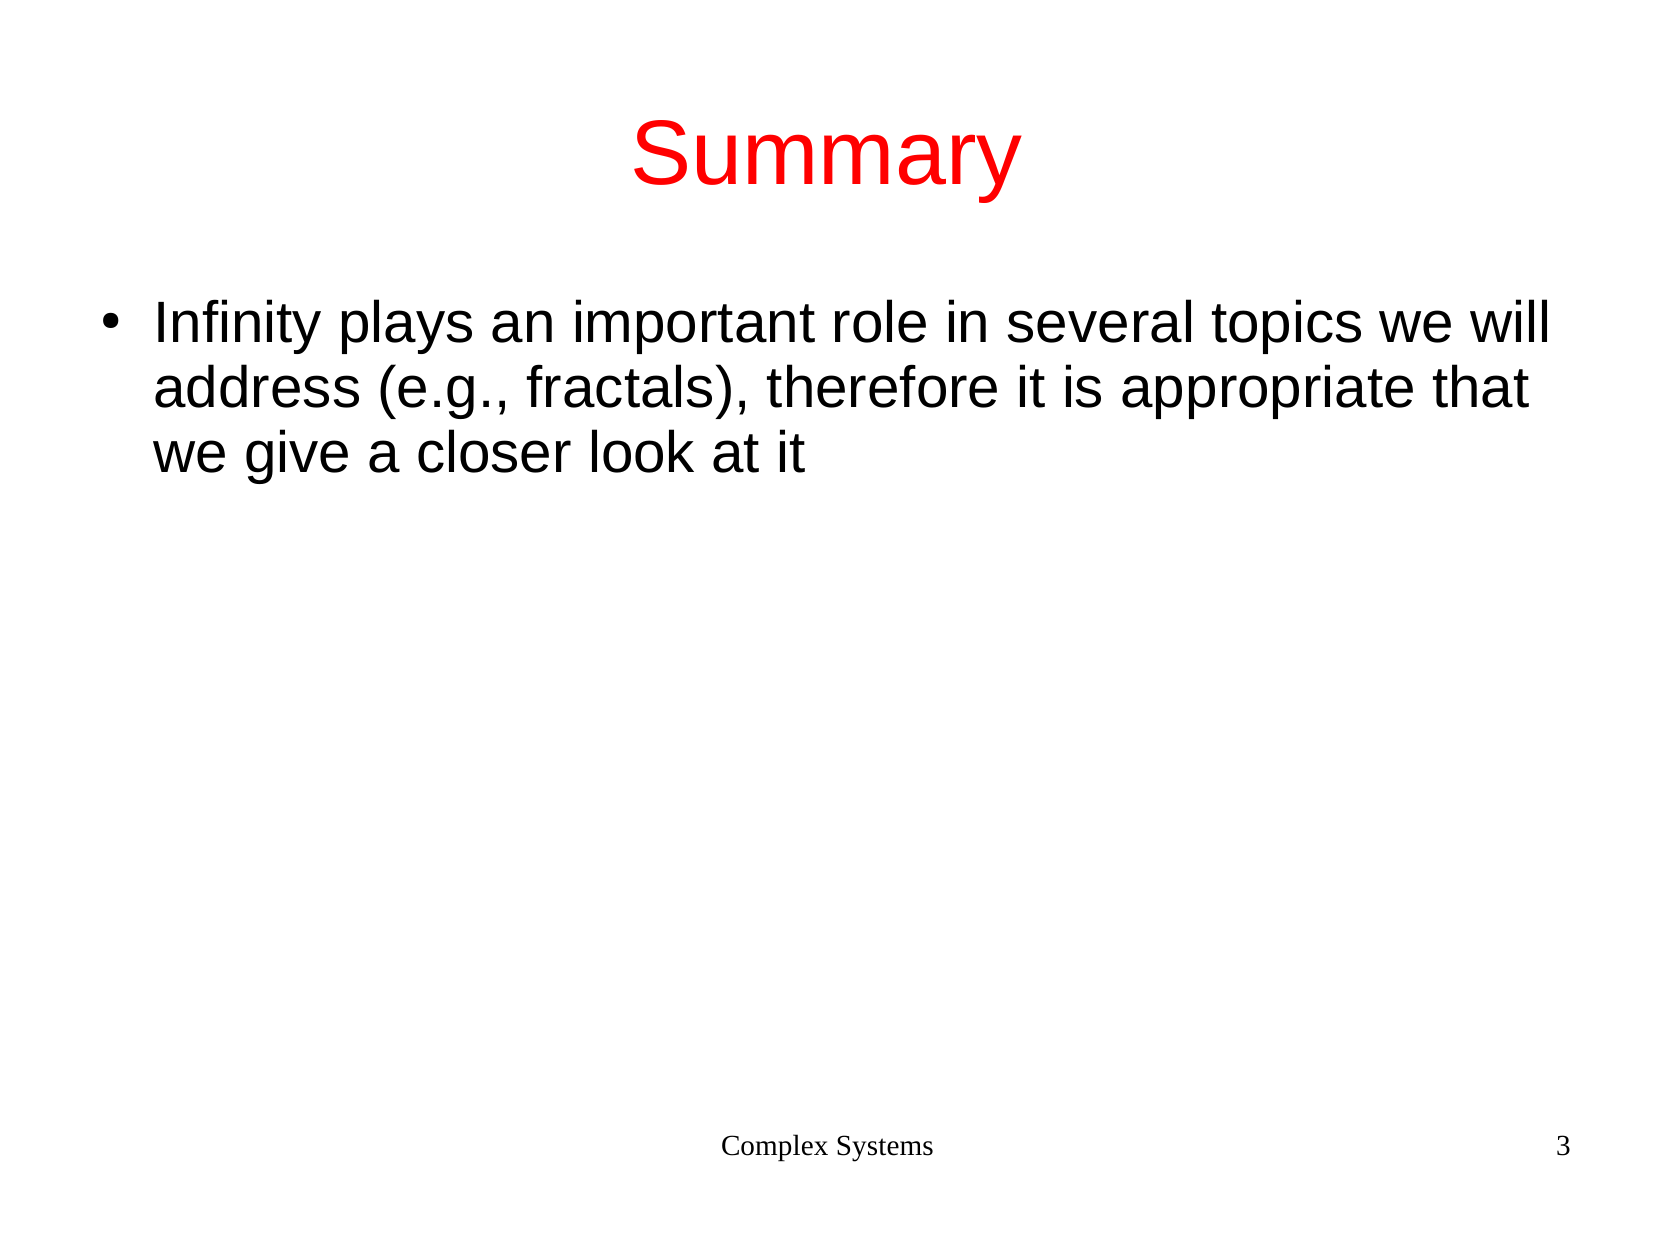

# Summary
Infinity plays an important role in several topics we will address (e.g., fractals), therefore it is appropriate that we give a closer look at it
Complex Systems
3